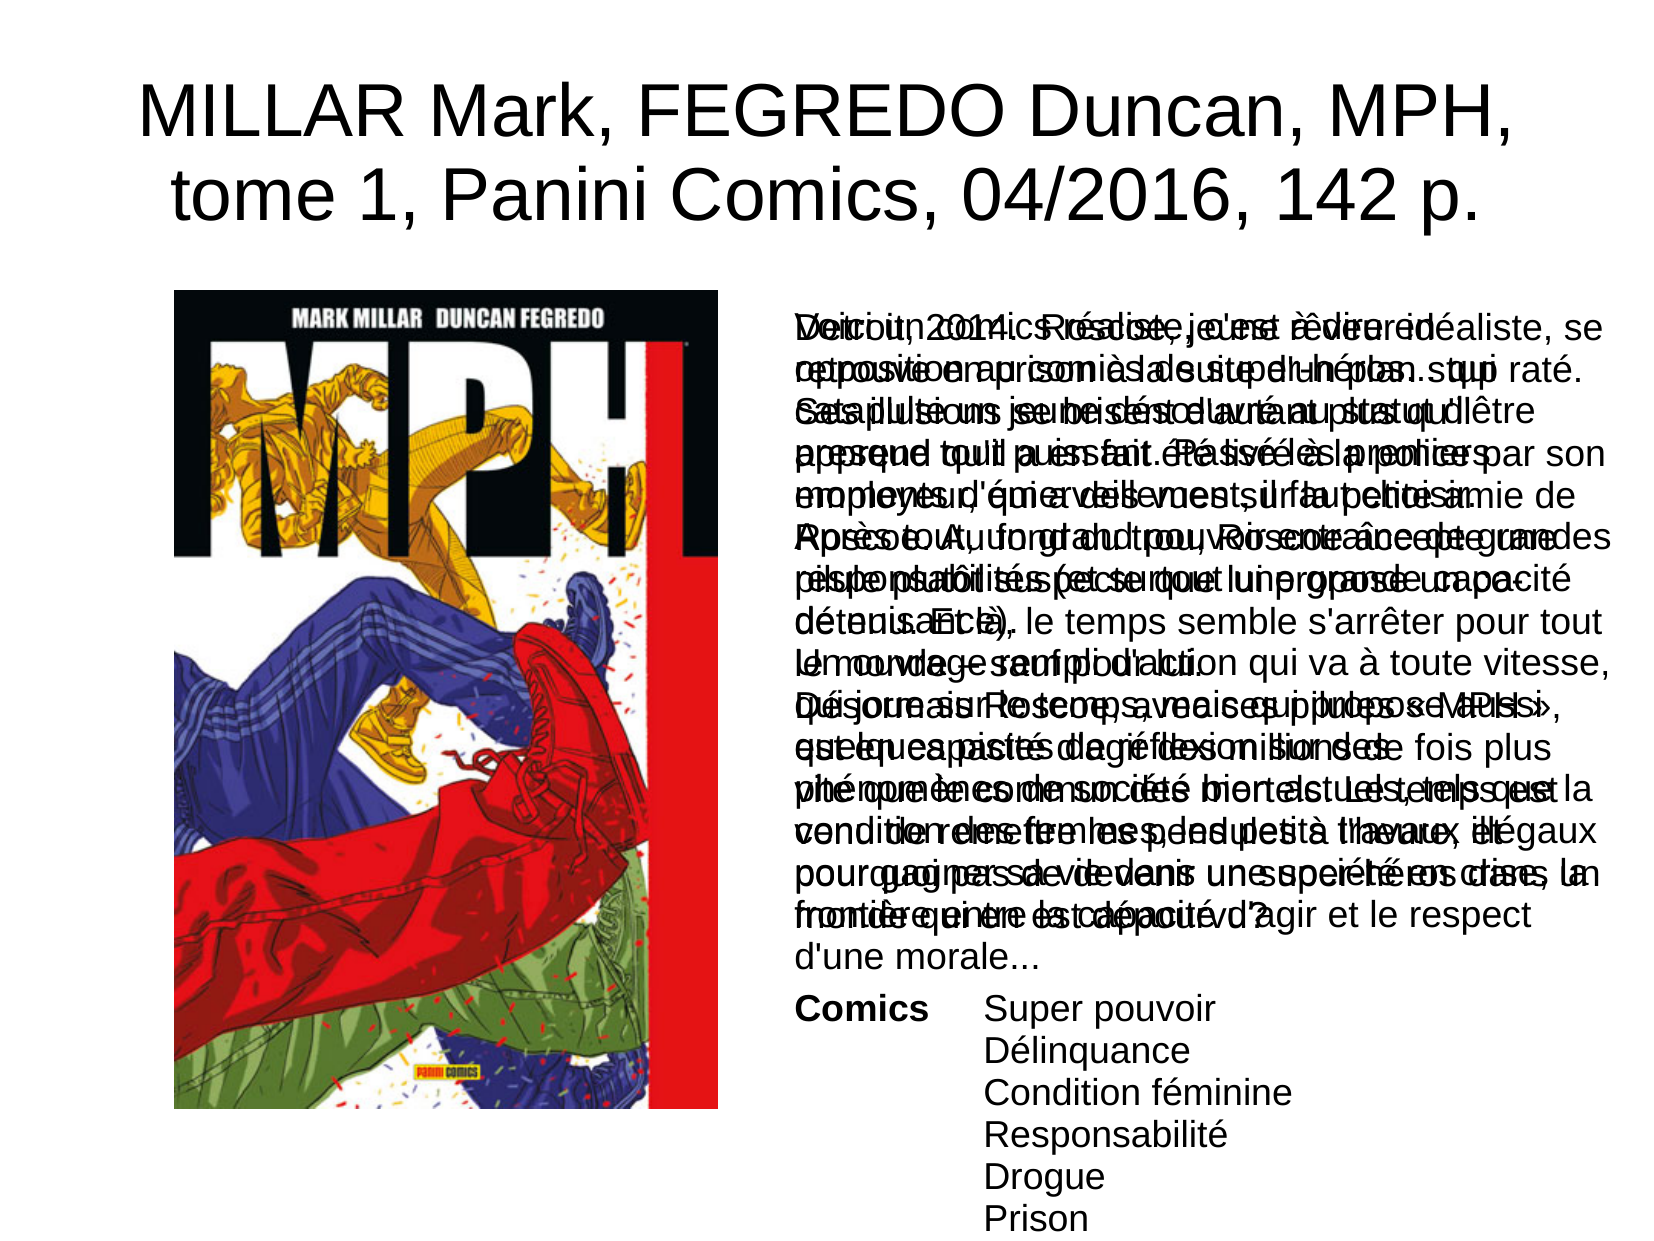

# MILLAR Mark, FEGREDO Duncan, MPH, tome 1, Panini Comics, 04/2016, 142 p.
Voici un comics réaliste, c'est à dire en opposition au comics de super-héros... qui catapulte un jeune désœuvré au statut d'être presque tout puissant. Passé les premiers moments d'émerveillement, il faut choisir.
Après tout, un grand pouvoir entraîne de grandes responsabilités (et surtout une grande capacité de nuisance).
Un ouvrage rempli d'action qui va à toute vitesse, qui joue sur le temps, mais qui propose aussi quelques pistes de réflexion sur des phénomènes de société bien actuels, tels que la condition des femmes, les petits travaux illégaux pour gagner sa vie dans une société en crise, la frontière entre la capacité d'agir et le respect d'une morale...
Detroit, 2014. Roscoe, jeune rêveur idéaliste, se retrouve en prison à la suite d'un plan stup raté. Ses illusions se brisent d'autant plus qu'il apprend qu'il a en fait été livré à la police par son employeur, qui a des vues sur la petite amie de Roscoe. Au fond du trou, Roscoe accepte une pilule plutôt suspecte que lui propose un co-détenu. Et là, le temps semble s'arrêter pour tout le monde – sauf pour lui.
Désormais Roscoe, avec ces pilules « MPH », est en capacité d'agir des millions de fois plus vite que le commun des mortels. Le temps est venu de remettre les pendules à l'heure, et pourquoi pas de devenir un super-héros dans un monde qui en est dépourvu?
Comics
Super pouvoir
Délinquance
Condition féminine
Responsabilité
Drogue
Prison